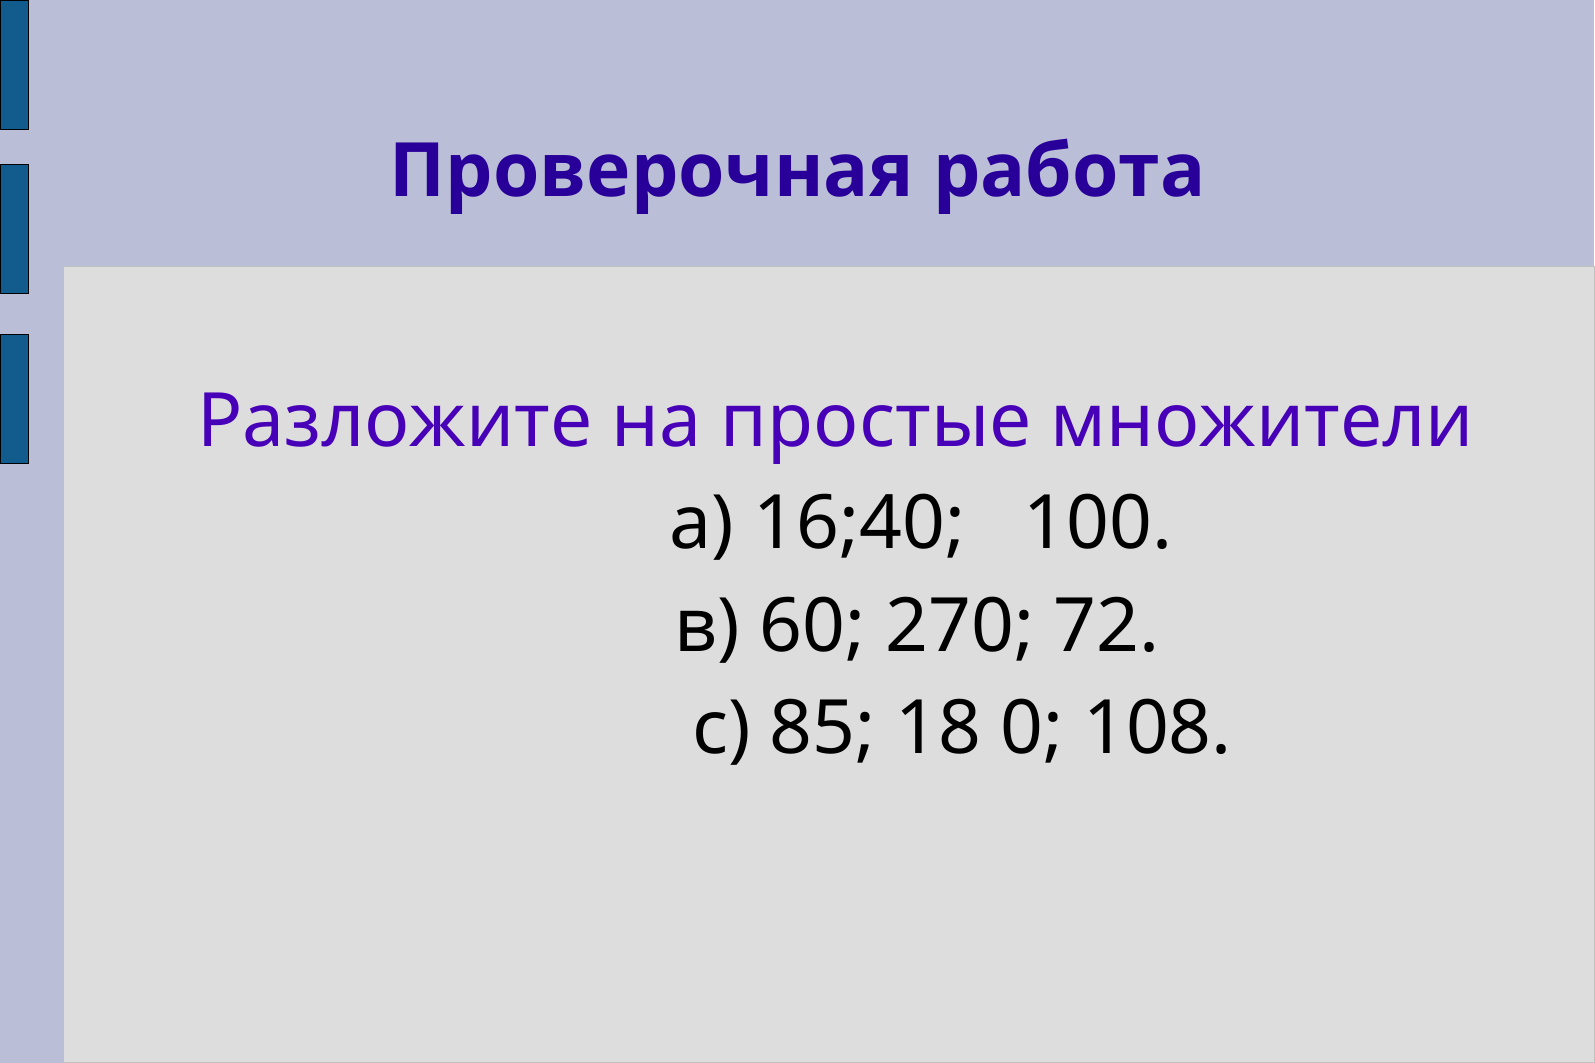

# Проверочная работа
	Разложите на простые множители
 	а) 16;40; 100.
	в) 60; 270; 72.
 с) 85; 18 0; 108.